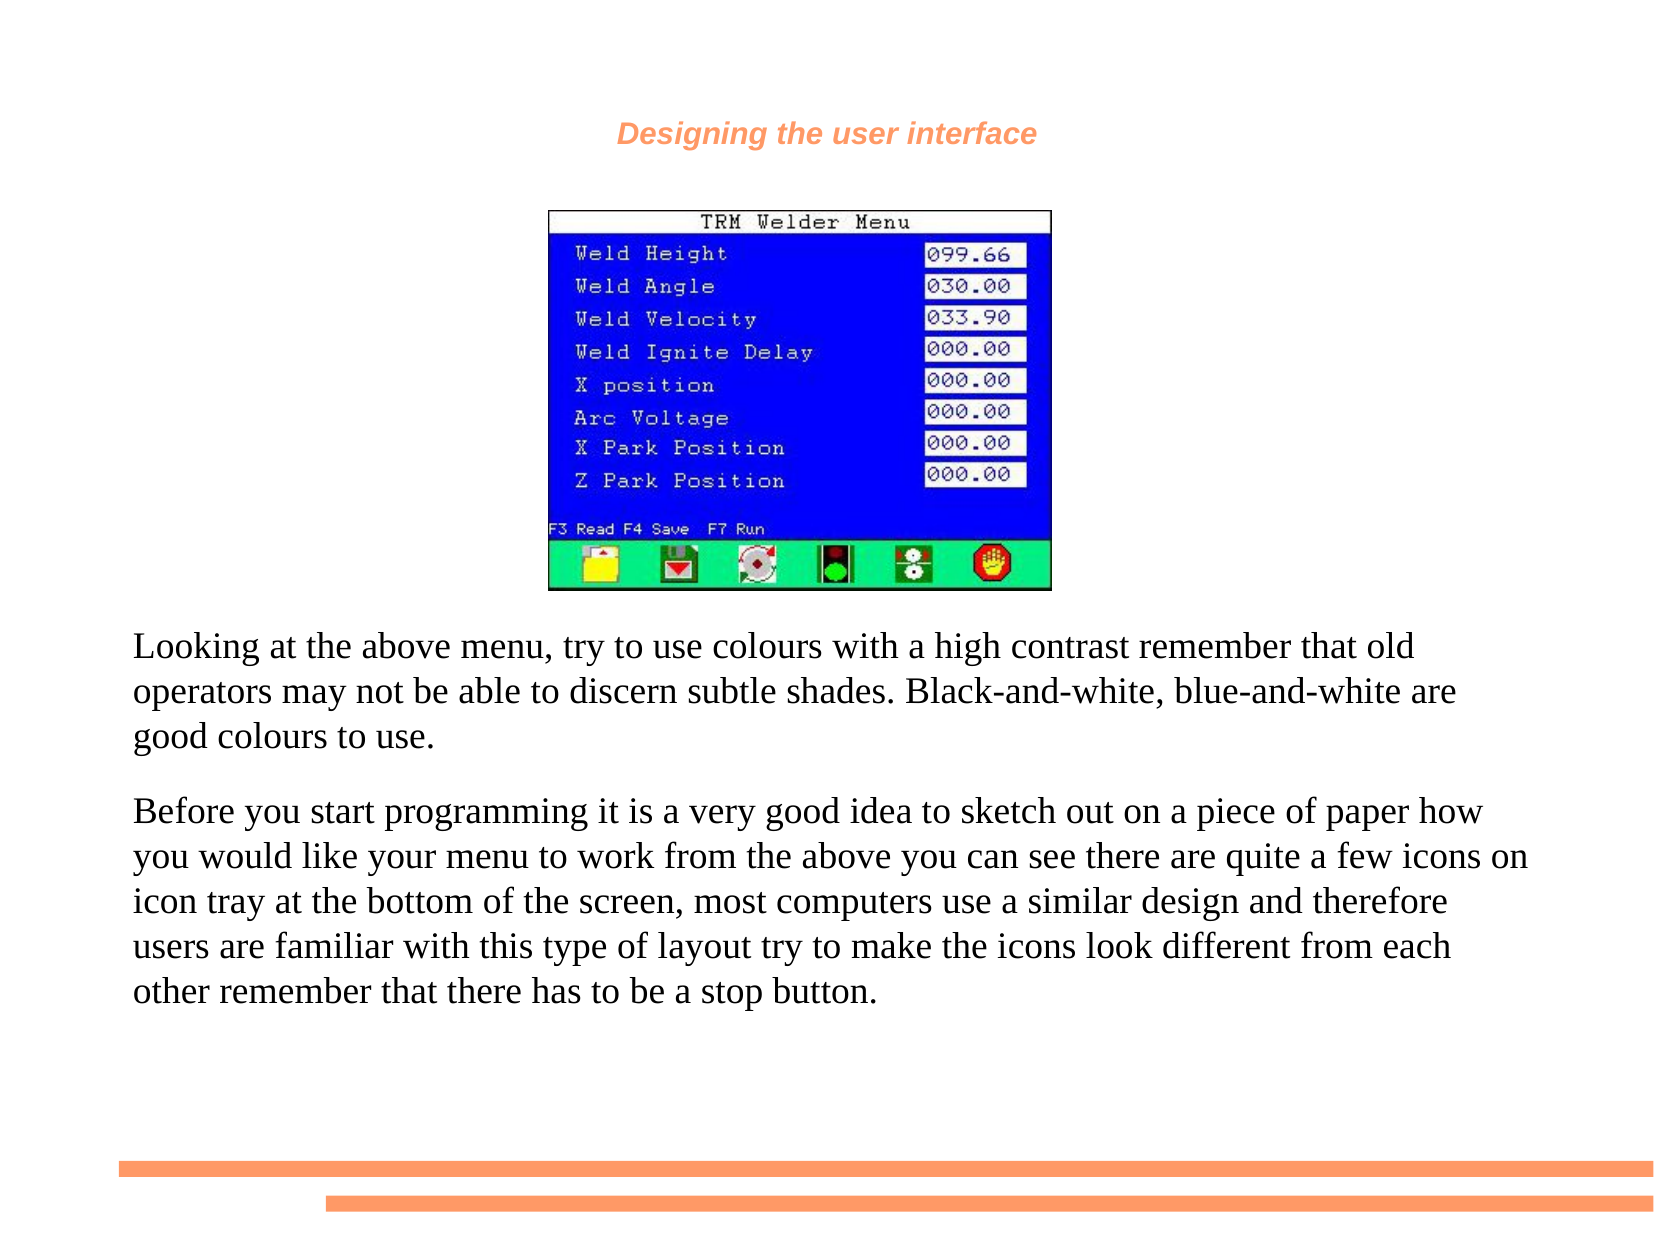

# Designing the user interface
Looking at the above menu, try to use colours with a high contrast remember that old operators may not be able to discern subtle shades. Black-and-white, blue-and-white are good colours to use.
Before you start programming it is a very good idea to sketch out on a piece of paper how you would like your menu to work from the above you can see there are quite a few icons on icon tray at the bottom of the screen, most computers use a similar design and therefore users are familiar with this type of layout try to make the icons look different from each other remember that there has to be a stop button.